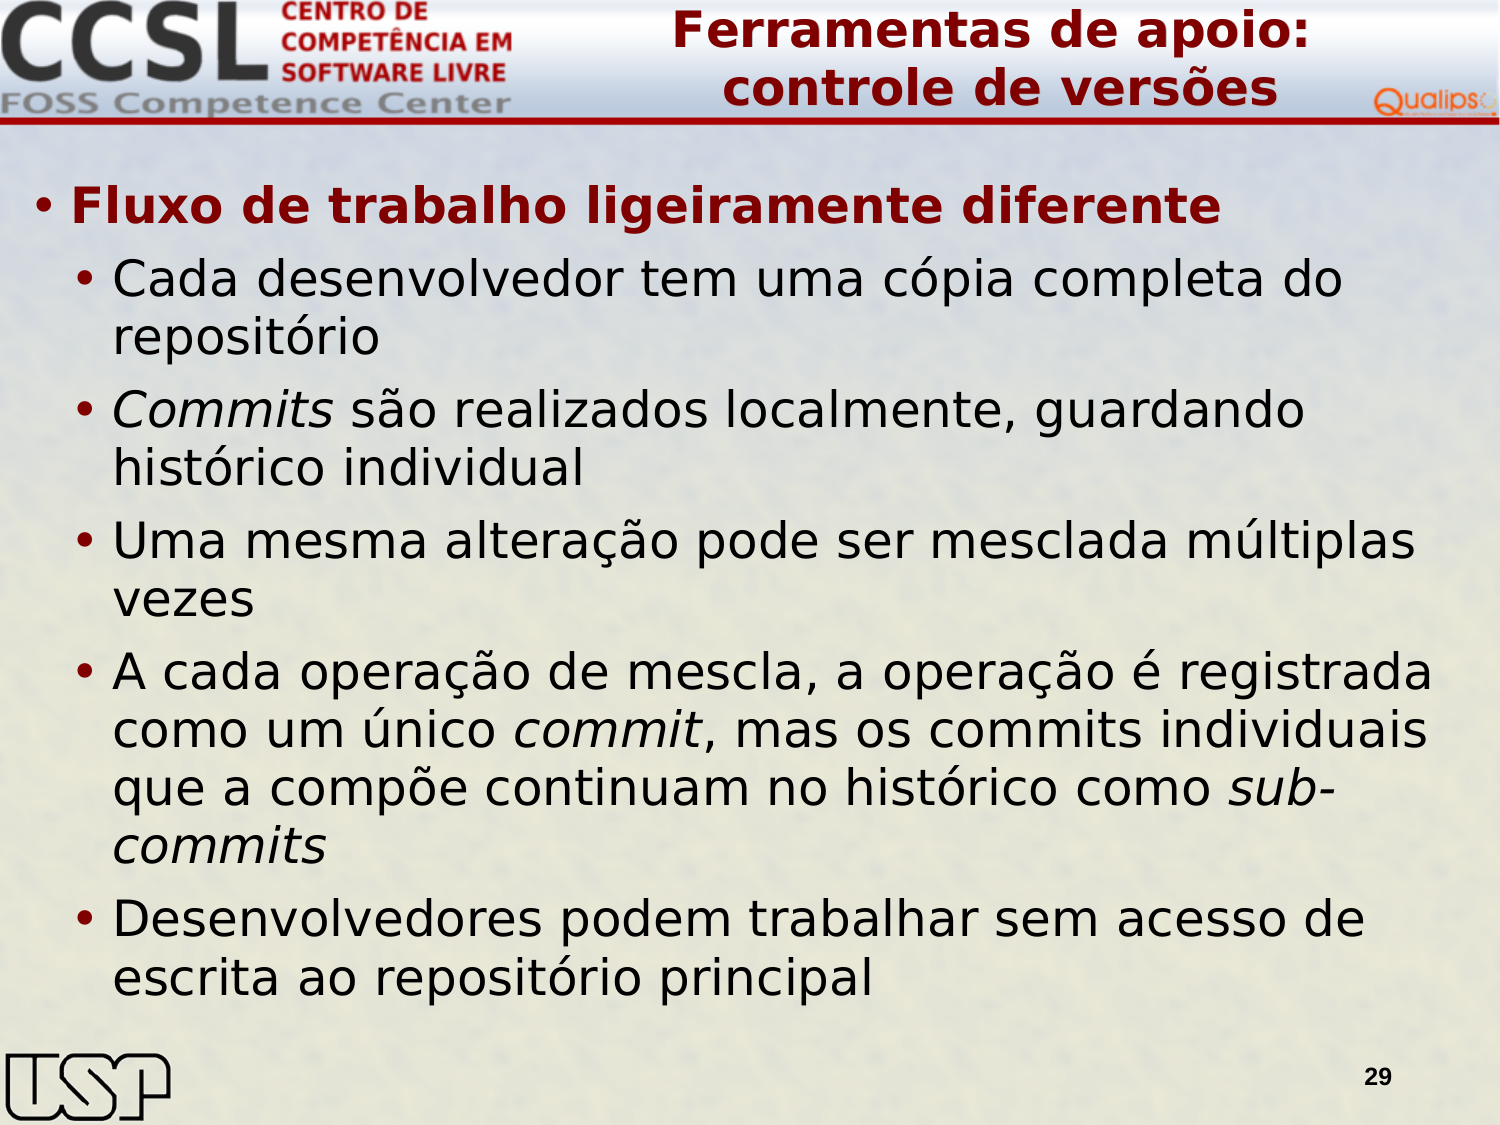

# Ferramentas de apoio: controle de versões
Fluxo de trabalho ligeiramente diferente
Cada desenvolvedor tem uma cópia completa do repositório
Commits são realizados localmente, guardando histórico individual
Uma mesma alteração pode ser mesclada múltiplas vezes
A cada operação de mescla, a operação é registrada como um único commit, mas os commits individuais que a compõe continuam no histórico como sub-commits
Desenvolvedores podem trabalhar sem acesso de escrita ao repositório principal